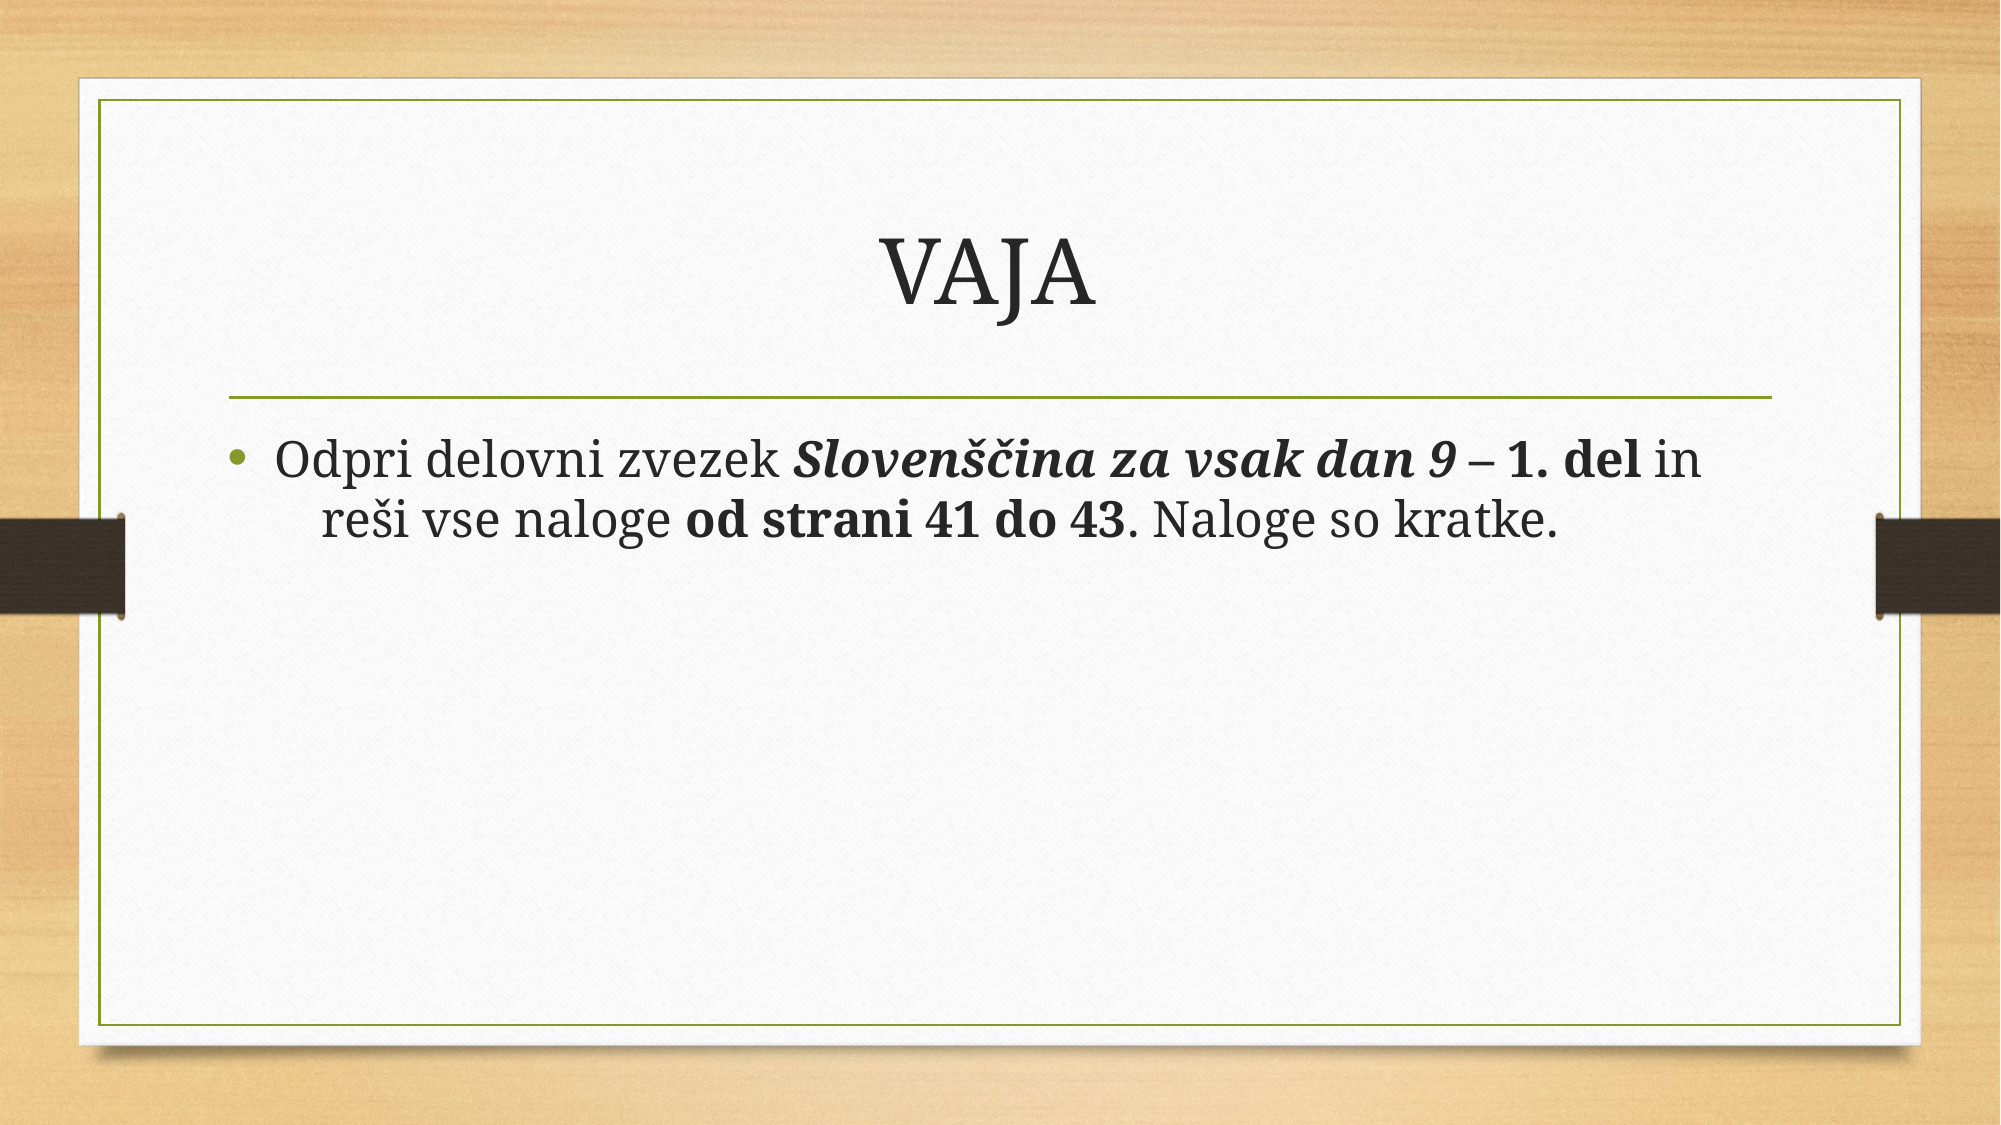

# VAJA
Odpri delovni zvezek Slovenščina za vsak dan 9 – 1. del in reši vse naloge od strani 41 do 43. Naloge so kratke.